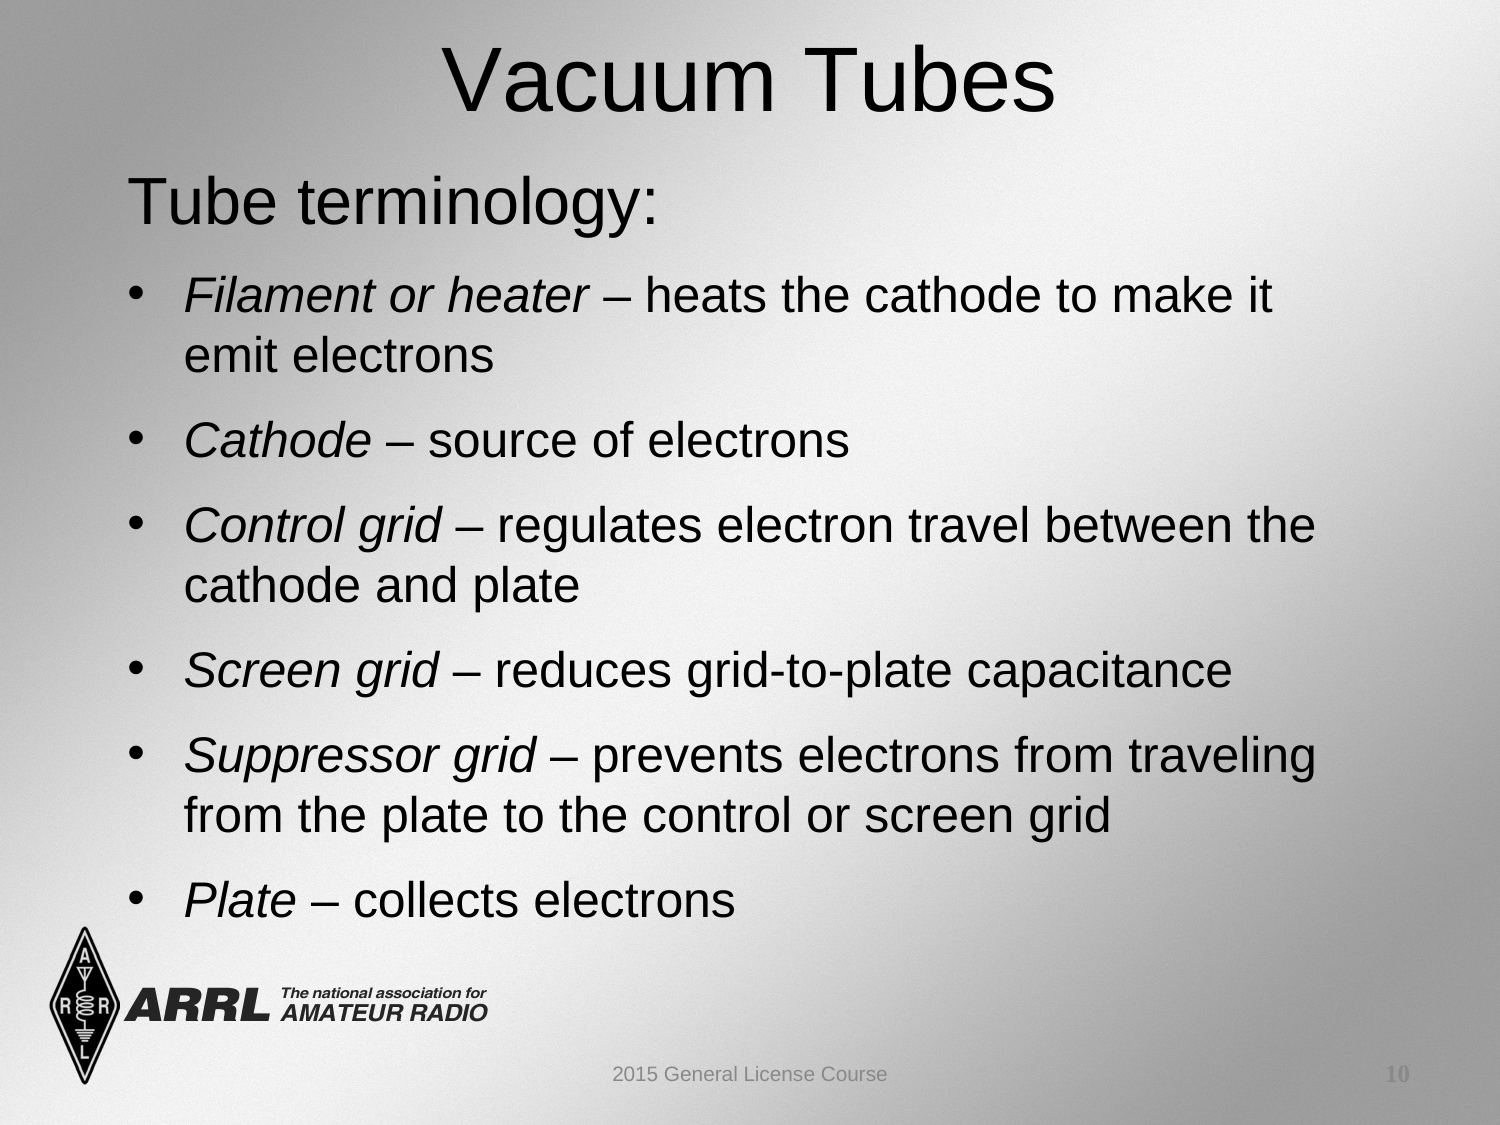

Vacuum Tubes
Tube terminology:
Filament or heater – heats the cathode to make it emit electrons
Cathode – source of electrons
Control grid – regulates electron travel between the cathode and plate
Screen grid – reduces grid-to-plate capacitance
Suppressor grid – prevents electrons from traveling from the plate to the control or screen grid
Plate – collects electrons
2015 General License Course